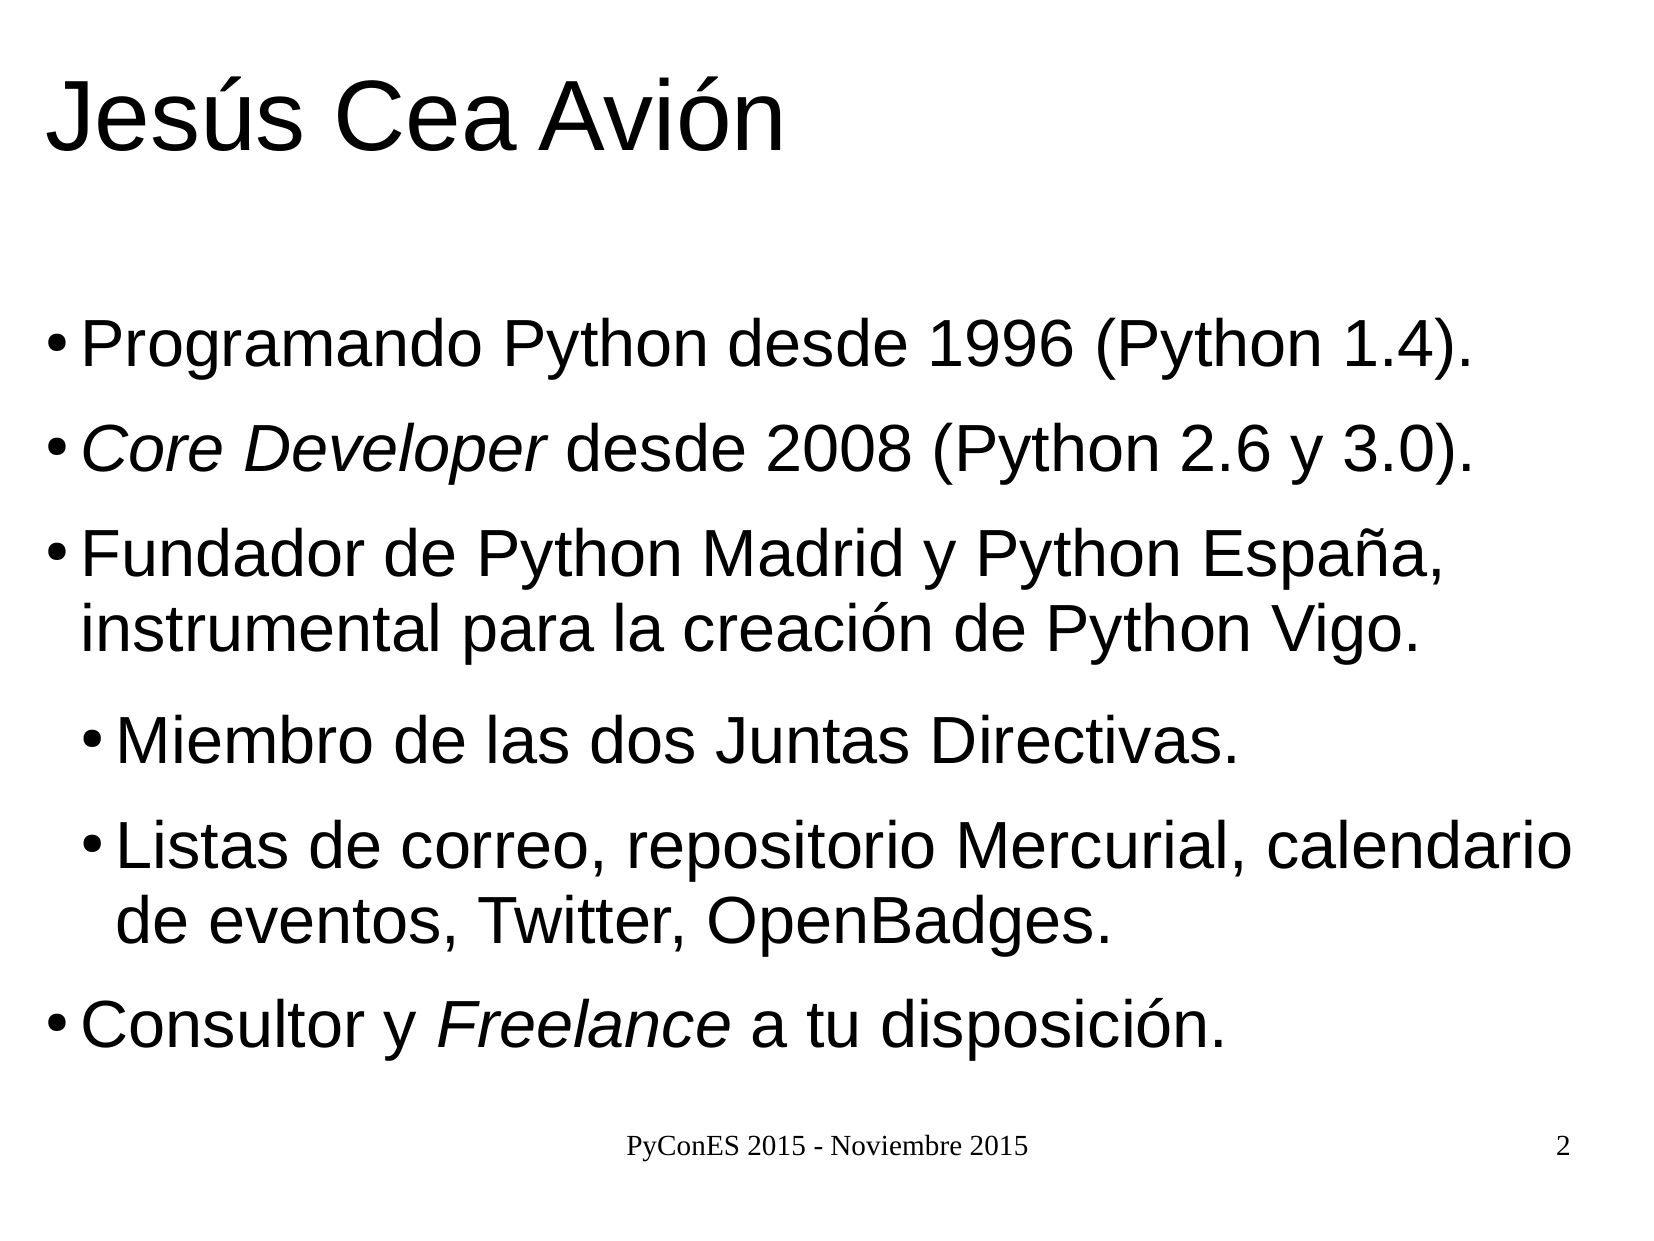

# Jesús Cea Avión
Programando Python desde 1996 (Python 1.4).
Core Developer desde 2008 (Python 2.6 y 3.0).
Fundador de Python Madrid y Python España, instrumental para la creación de Python Vigo.
Miembro de las dos Juntas Directivas.
Listas de correo, repositorio Mercurial, calendario de eventos, Twitter, OpenBadges.
Consultor y Freelance a tu disposición.
PyConES 2015 - Noviembre 2015
2